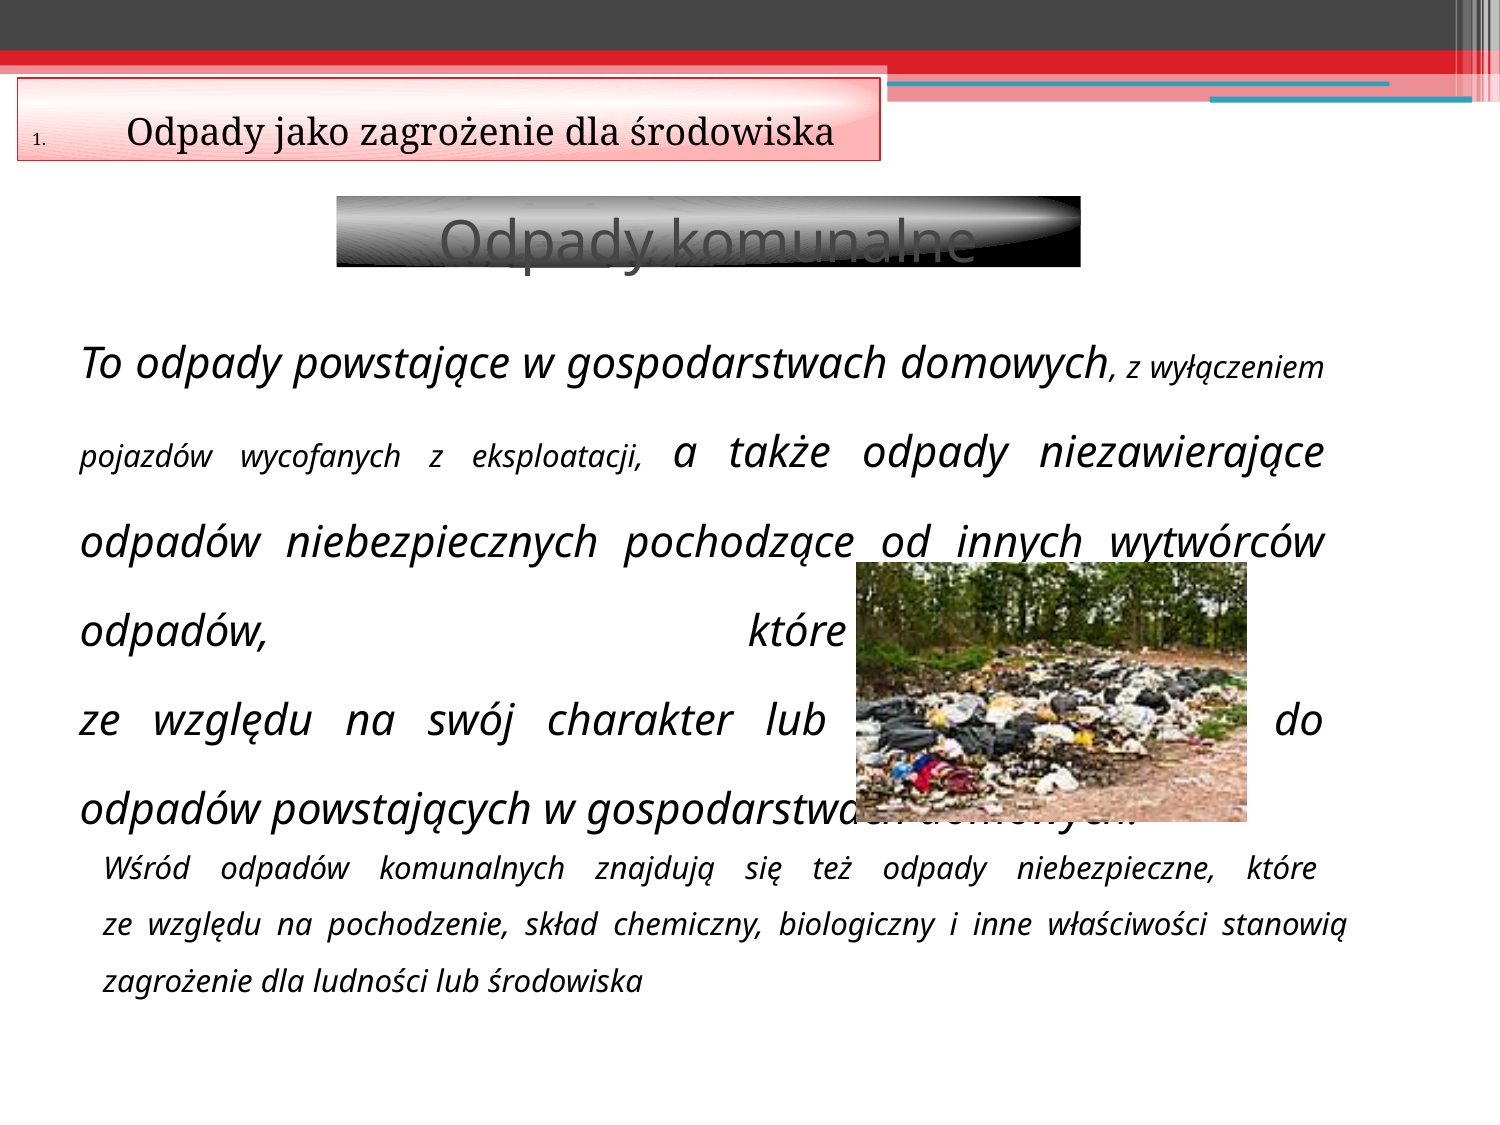

Odpady jako zagrożenie dla środowiska
# Odpady komunalne
To odpady powstające w gospodarstwach domowych, z wyłączeniem pojazdów wycofanych z eksploatacji, a także odpady niezawierające odpadów niebezpiecznych pochodzące od innych wytwórców odpadów, które
ze względu na swój charakter lub skład są podobne do odpadów powstających w gospodarstwach domowych.
Wśród odpadów komunalnych znajdują się też odpady niebezpieczne, które
ze względu na pochodzenie, skład chemiczny, biologiczny i inne właściwości stanowią zagrożenie dla ludności lub środowiska